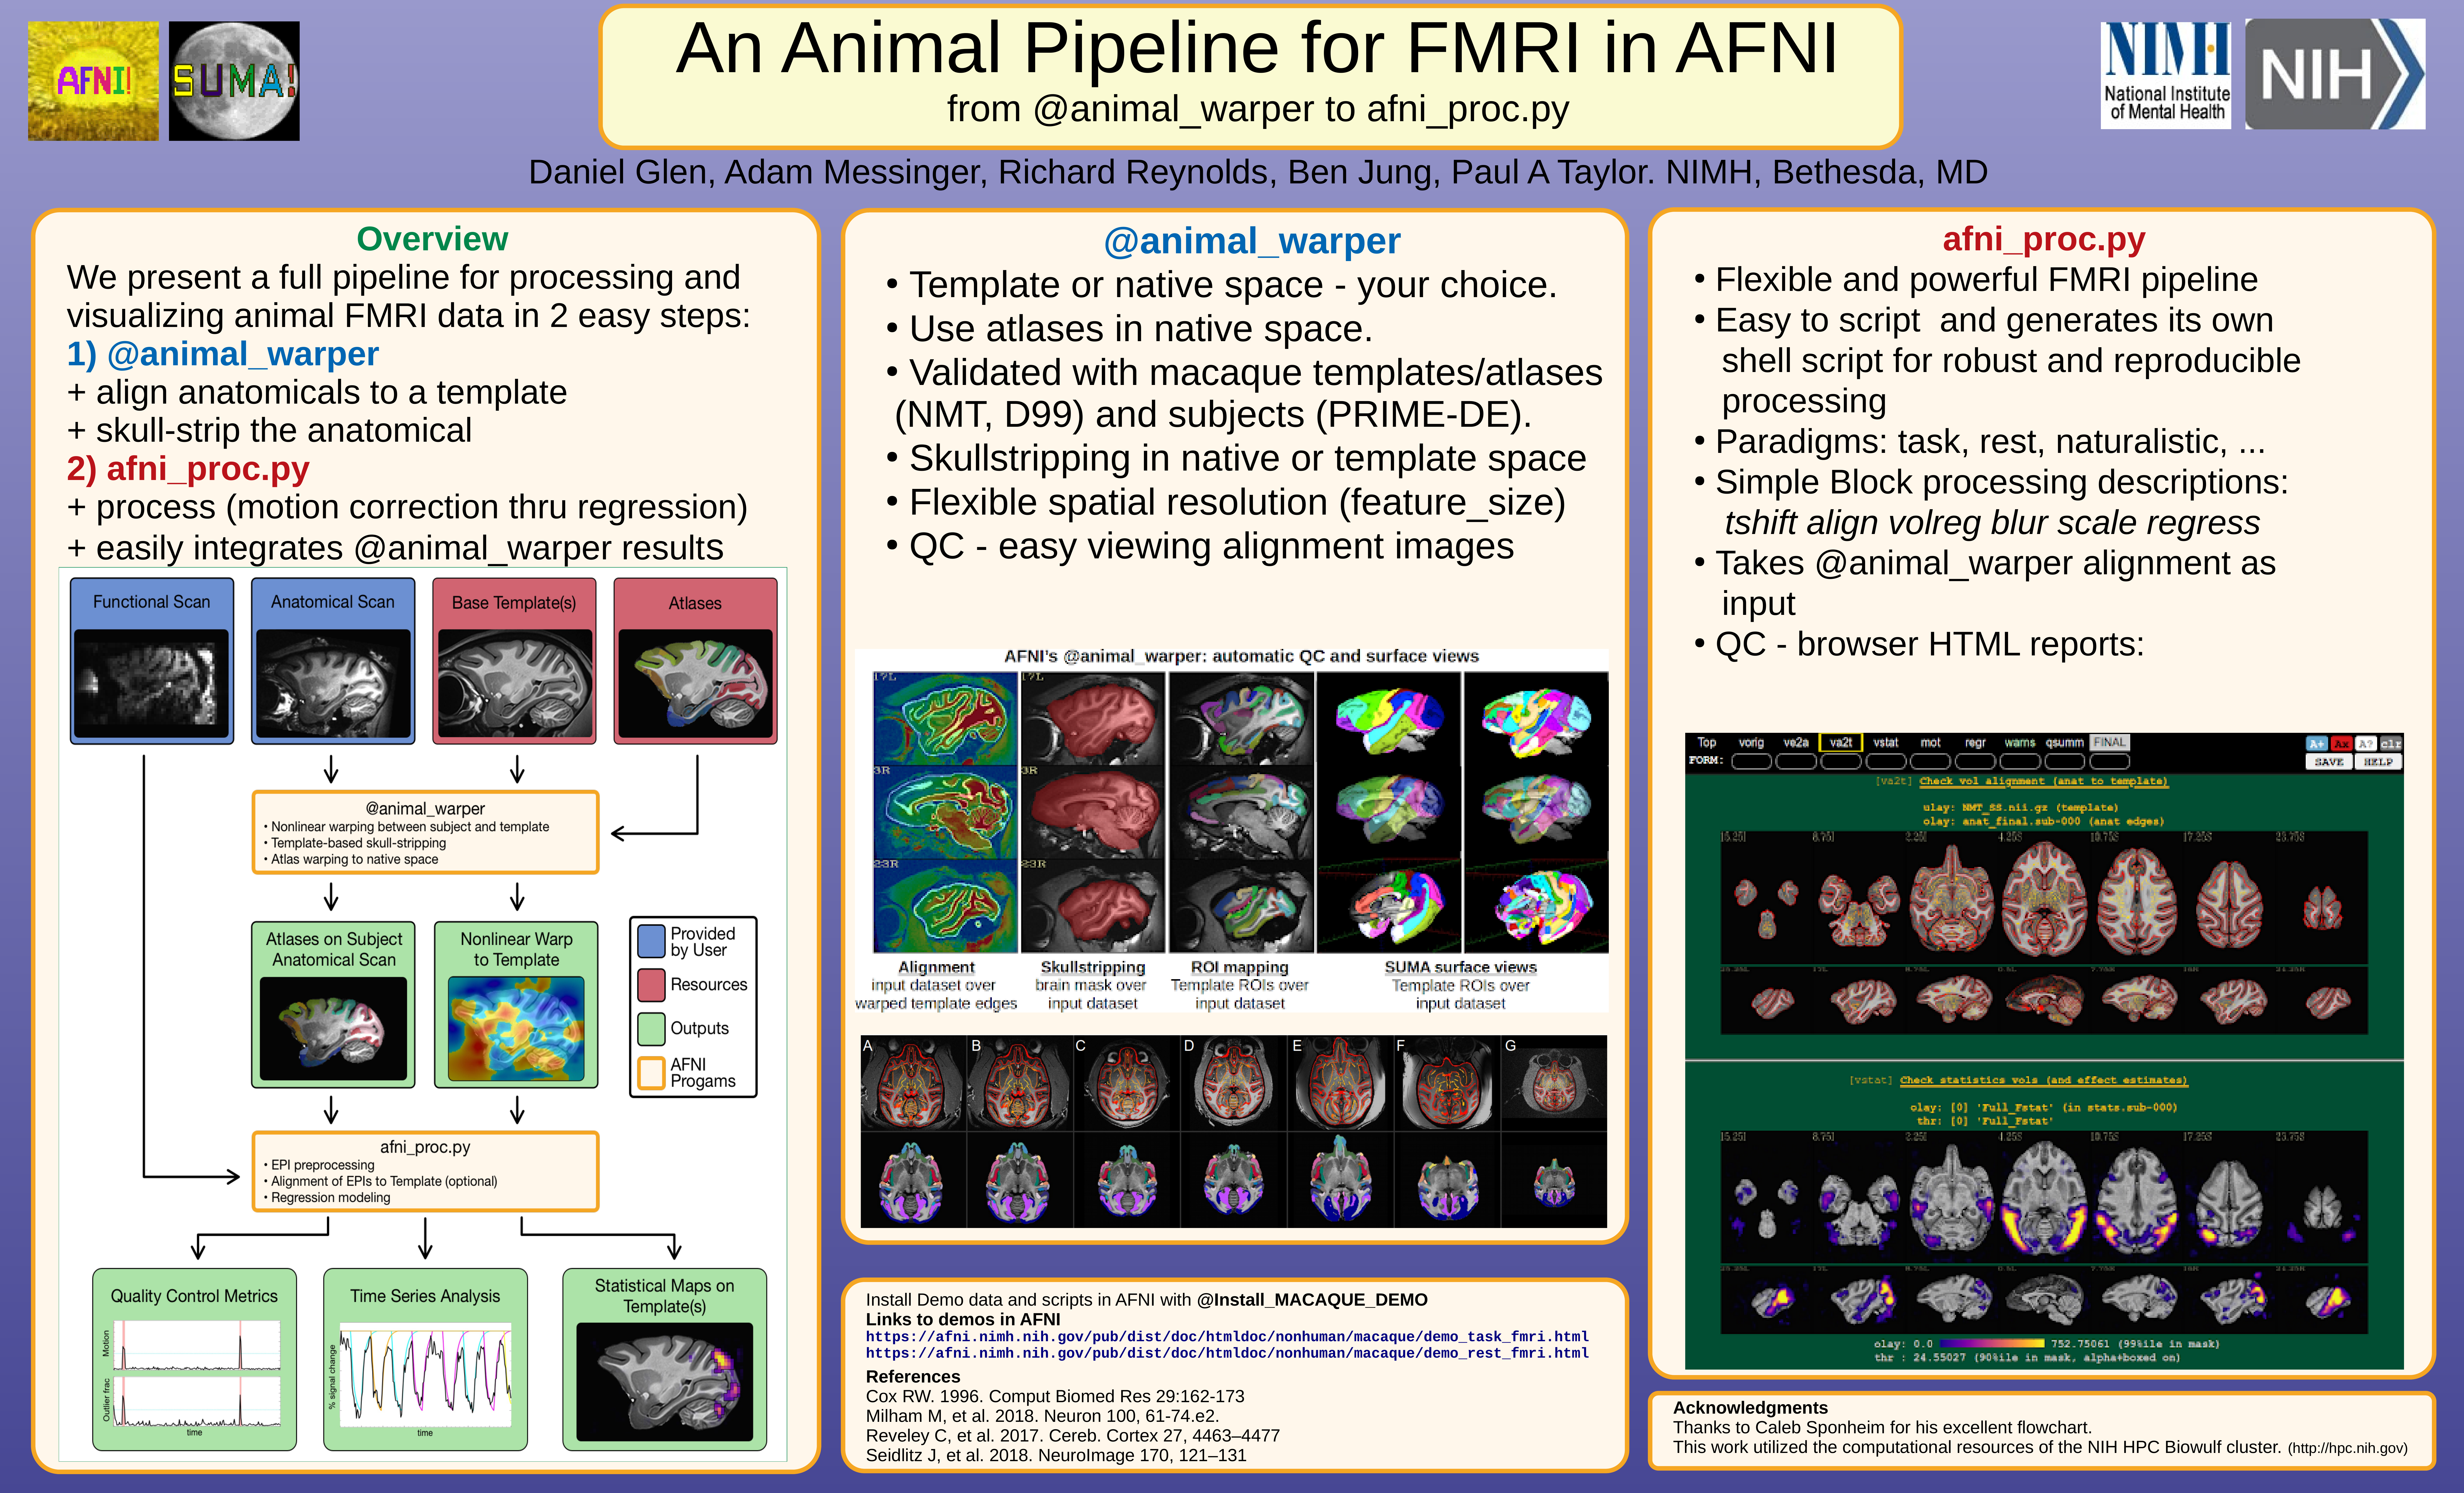

# An Animal Pipeline for FMRI in AFNI from @animal_warper to afni_proc.py Daniel Glen, Adam Messinger, Richard Reynolds, Ben Jung, Paul A Taylor. NIMH, Bethesda, MD
Overview
We present a full pipeline for processing and visualizing animal FMRI data in 2 easy steps:
1) @animal_warper
+ align anatomicals to a template
+ skull-strip the anatomical
2) afni_proc.py
+ process (motion correction thru regression)
+ easily integrates @animal_warper results
@animal_warper
 Template or native space - your choice.
 Use atlases in native space.
 Validated with macaque templates/atlases (NMT, D99) and subjects (PRIME-DE).
 Skullstripping in native or template space
 Flexible spatial resolution (feature_size)
 QC - easy viewing alignment images
afni_proc.py
 Flexible and powerful FMRI pipeline
 Easy to script and generates its own
	 shell script for robust and reproducible
	 processing
 Paradigms: task, rest, naturalistic, ...
 Simple Block processing descriptions:
 tshift align volreg blur scale regress
 Takes @animal_warper alignment as
	 input
 QC - browser HTML reports:
Install Demo data and scripts in AFNI with @Install_MACAQUE_DEMO
Links to demos in AFNI
https://afni.nimh.nih.gov/pub/dist/doc/htmldoc/nonhuman/macaque/demo_task_fmri.html
https://afni.nimh.nih.gov/pub/dist/doc/htmldoc/nonhuman/macaque/demo_rest_fmri.html
References
Cox RW. 1996. Comput Biomed Res 29:162-173
Milham M, et al. 2018. Neuron 100, 61-74.e2.
Reveley C, et al. 2017. Cereb. Cortex 27, 4463–4477
Seidlitz J, et al. 2018. NeuroImage 170, 121–131
Acknowledgments
Thanks to Caleb Sponheim for his excellent flowchart.
This work utilized the computational resources of the NIH HPC Biowulf cluster. (http://hpc.nih.gov)